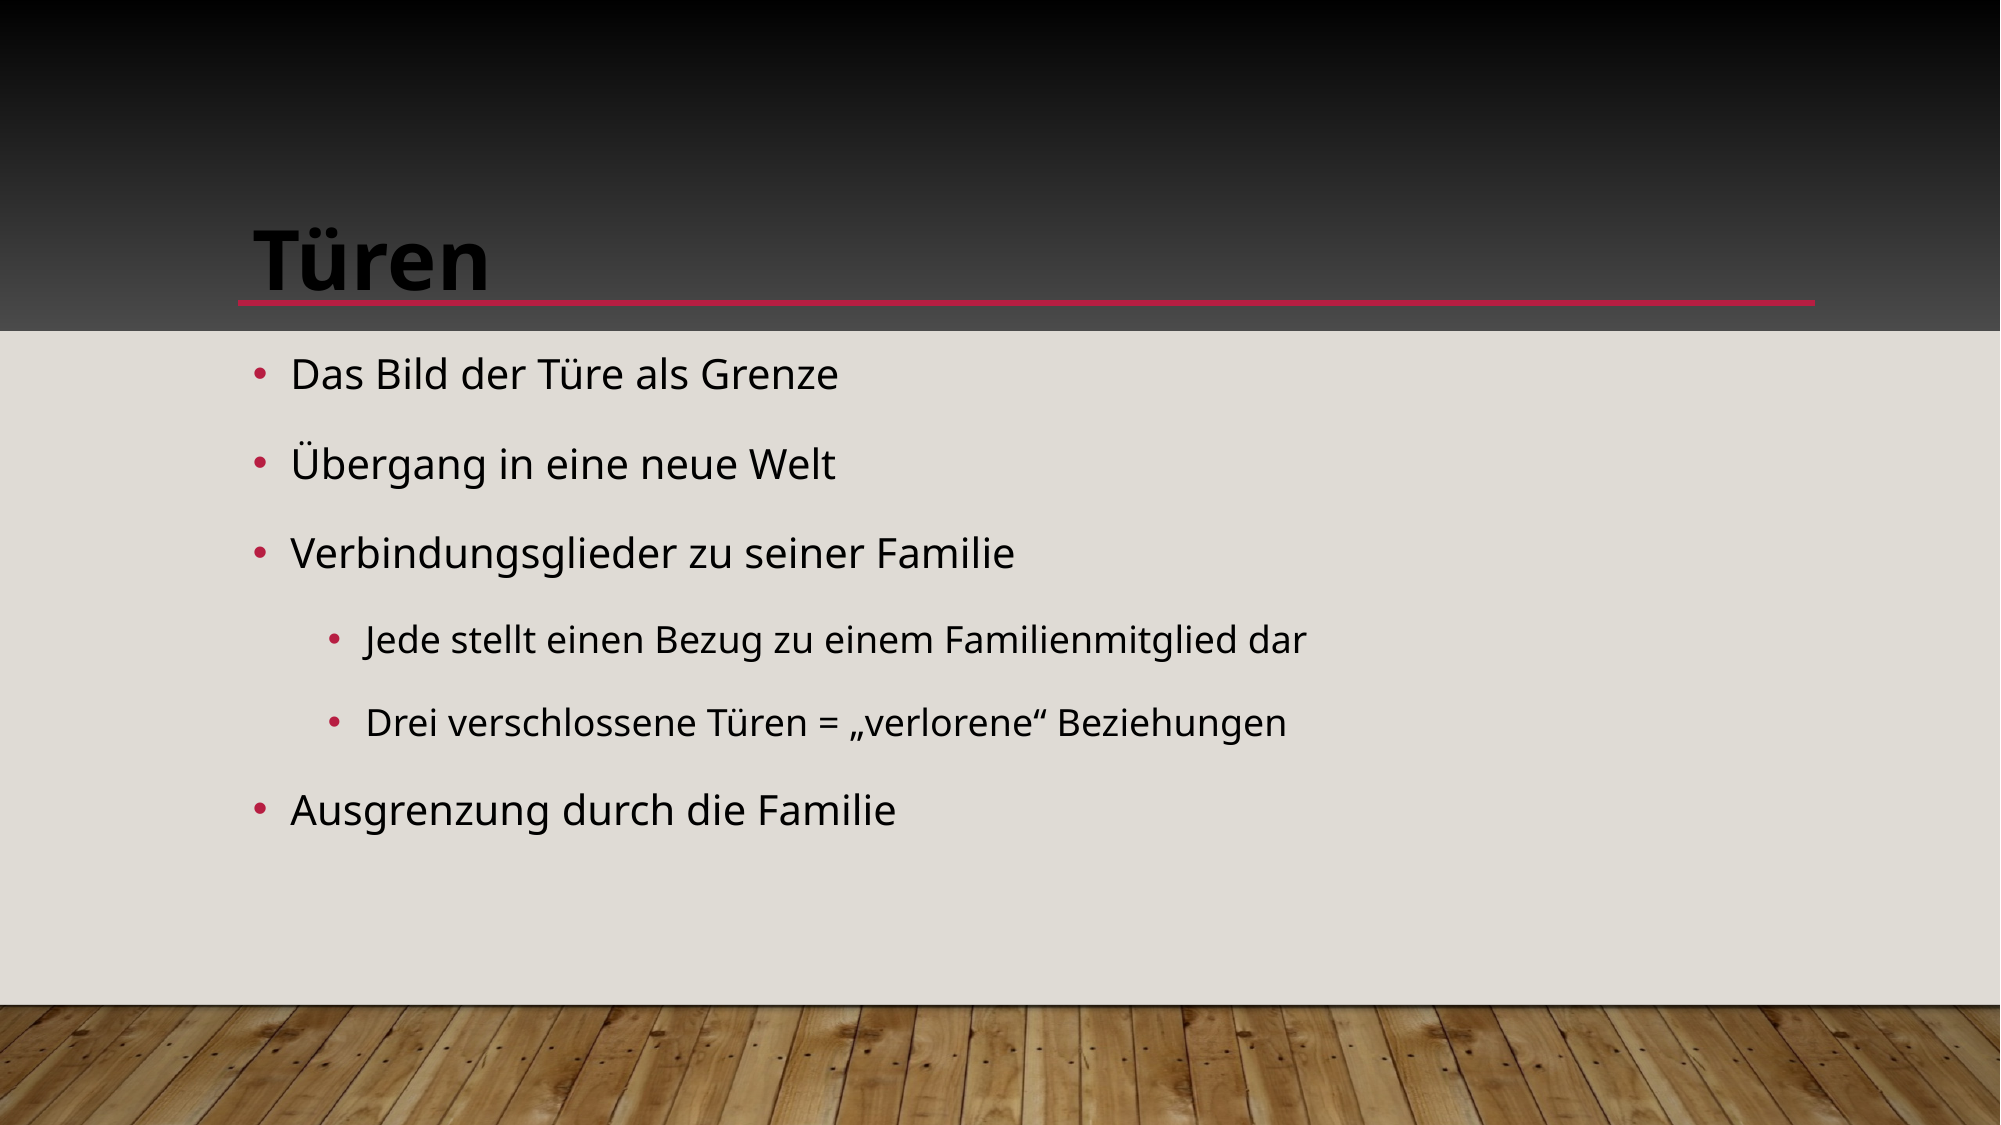

# Türen
Das Bild der Türe als Grenze
Übergang in eine neue Welt
Verbindungsglieder zu seiner Familie
Jede stellt einen Bezug zu einem Familienmitglied dar
Drei verschlossene Türen = „verlorene“ Beziehungen
Ausgrenzung durch die Familie